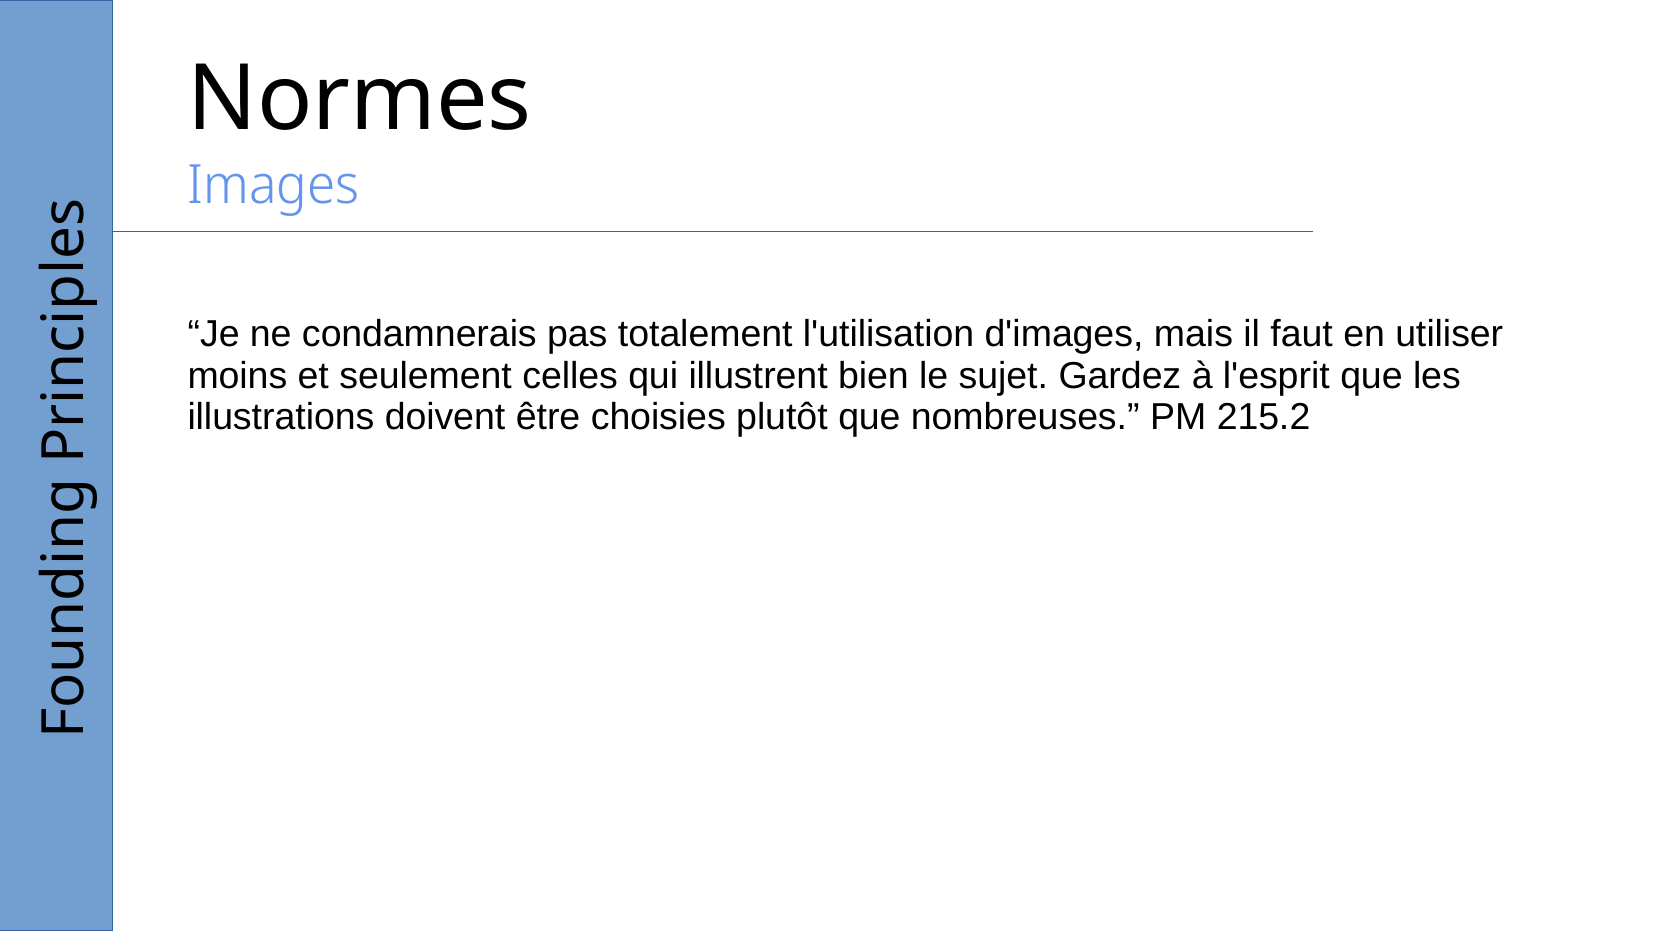

# Normes
Images
“Je ne condamnerais pas totalement l'utilisation d'images, mais il faut en utiliser moins et seulement celles qui illustrent bien le sujet. Gardez à l'esprit que les illustrations doivent être choisies plutôt que nombreuses.” PM 215.2
Founding Principles